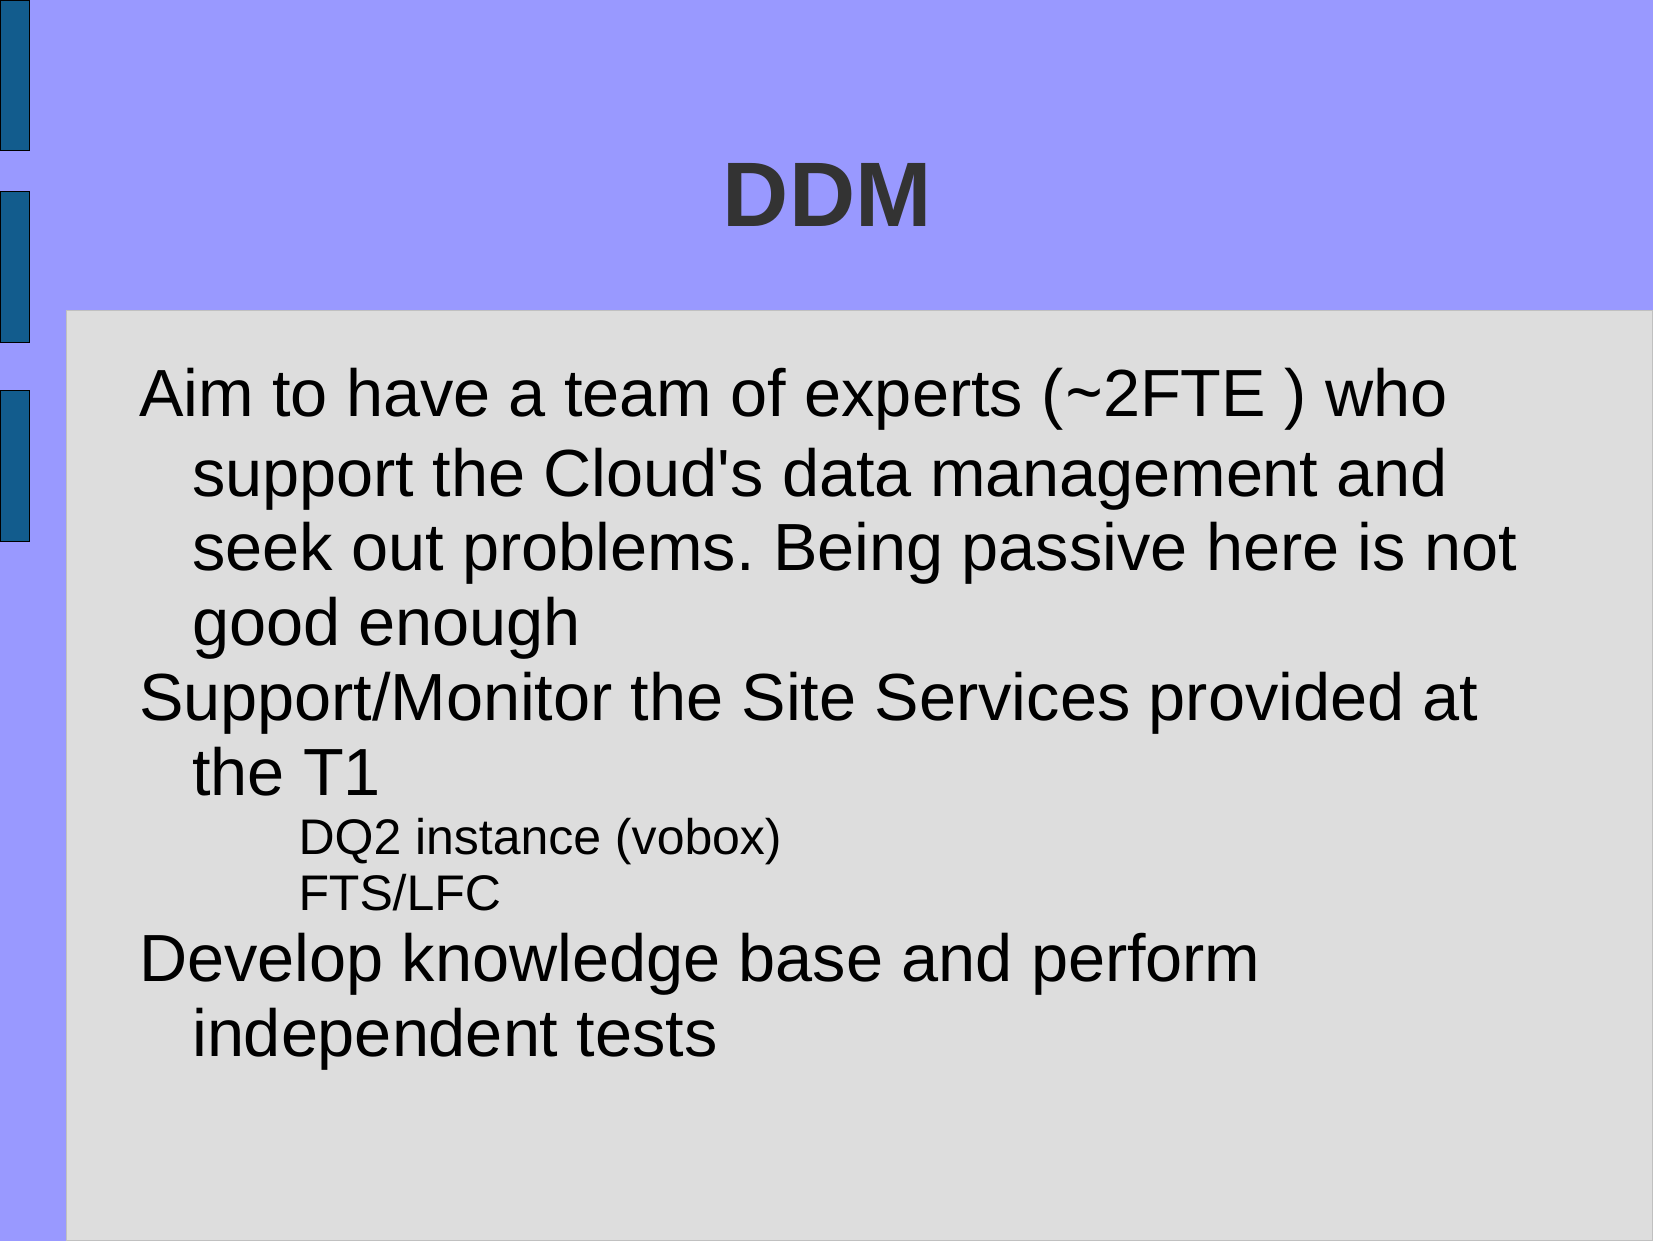

# DDM
Aim to have a team of experts (~2FTE ) who support the Cloud's data management and seek out problems. Being passive here is not good enough
Support/Monitor the Site Services provided at the T1
DQ2 instance (vobox)
FTS/LFC
Develop knowledge base and perform independent tests